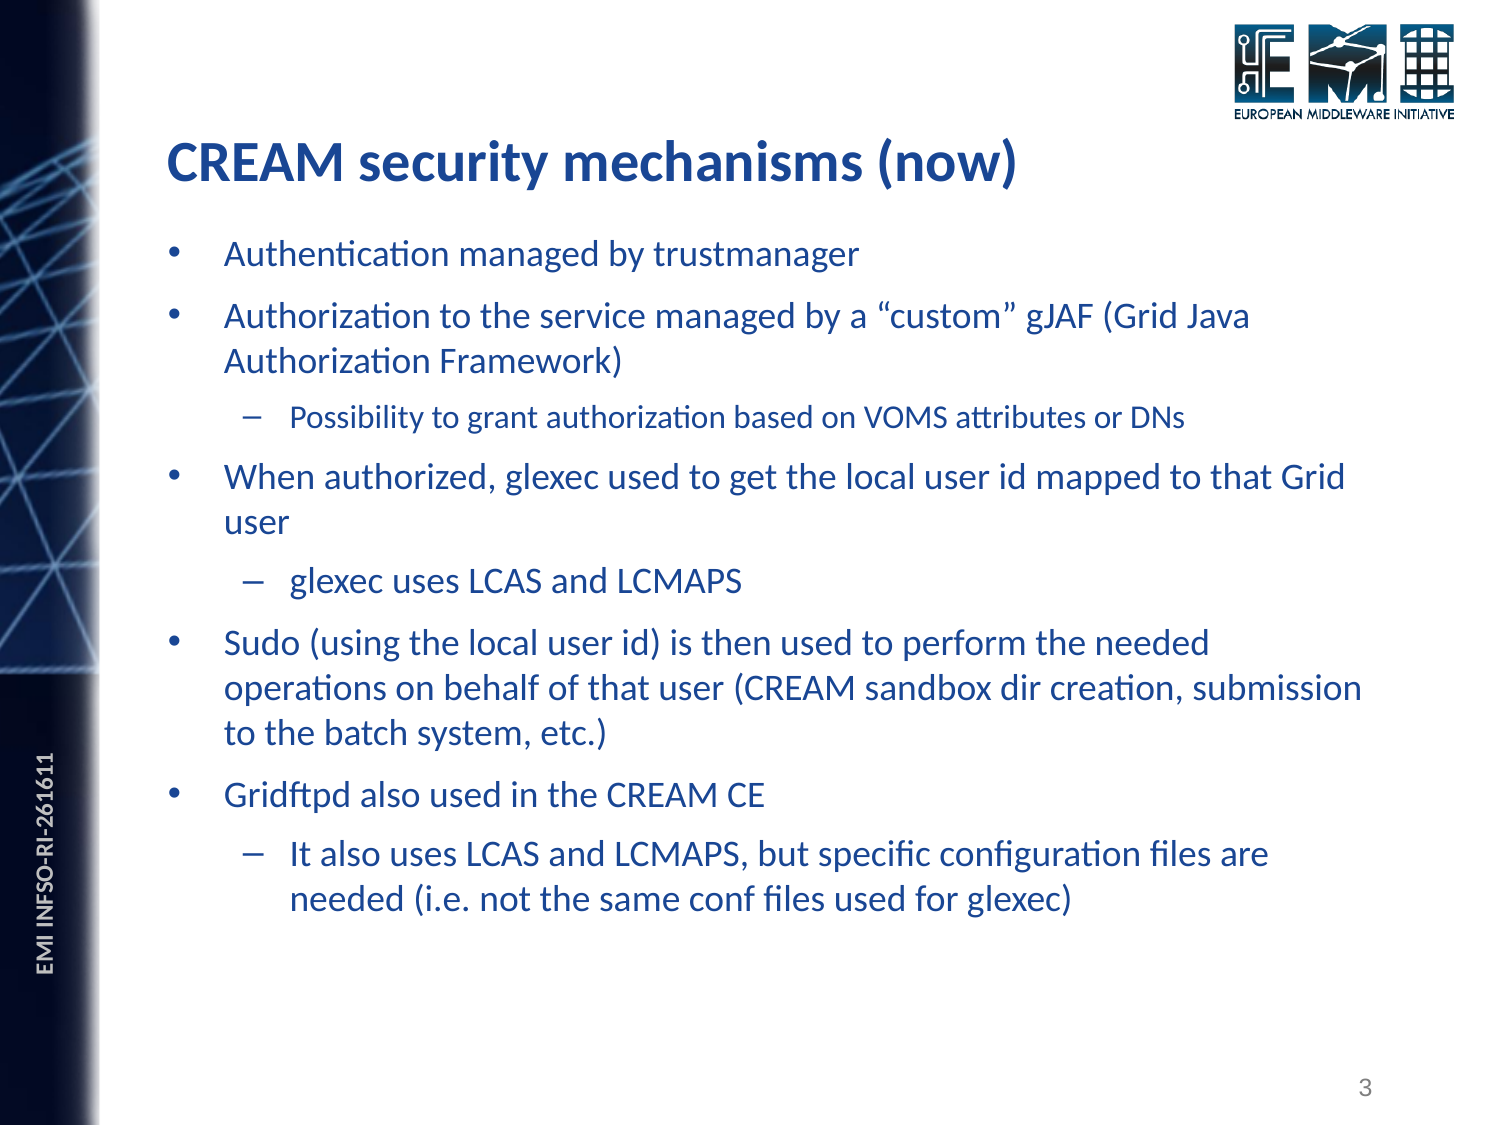

CREAM security mechanisms (now)
# Authentication managed by trustmanager
Authorization to the service managed by a “custom” gJAF (Grid Java Authorization Framework)
Possibility to grant authorization based on VOMS attributes or DNs
When authorized, glexec used to get the local user id mapped to that Grid user
glexec uses LCAS and LCMAPS
Sudo (using the local user id) is then used to perform the needed operations on behalf of that user (CREAM sandbox dir creation, submission to the batch system, etc.)
Gridftpd also used in the CREAM CE
It also uses LCAS and LCMAPS, but specific configuration files are needed (i.e. not the same conf files used for glexec)